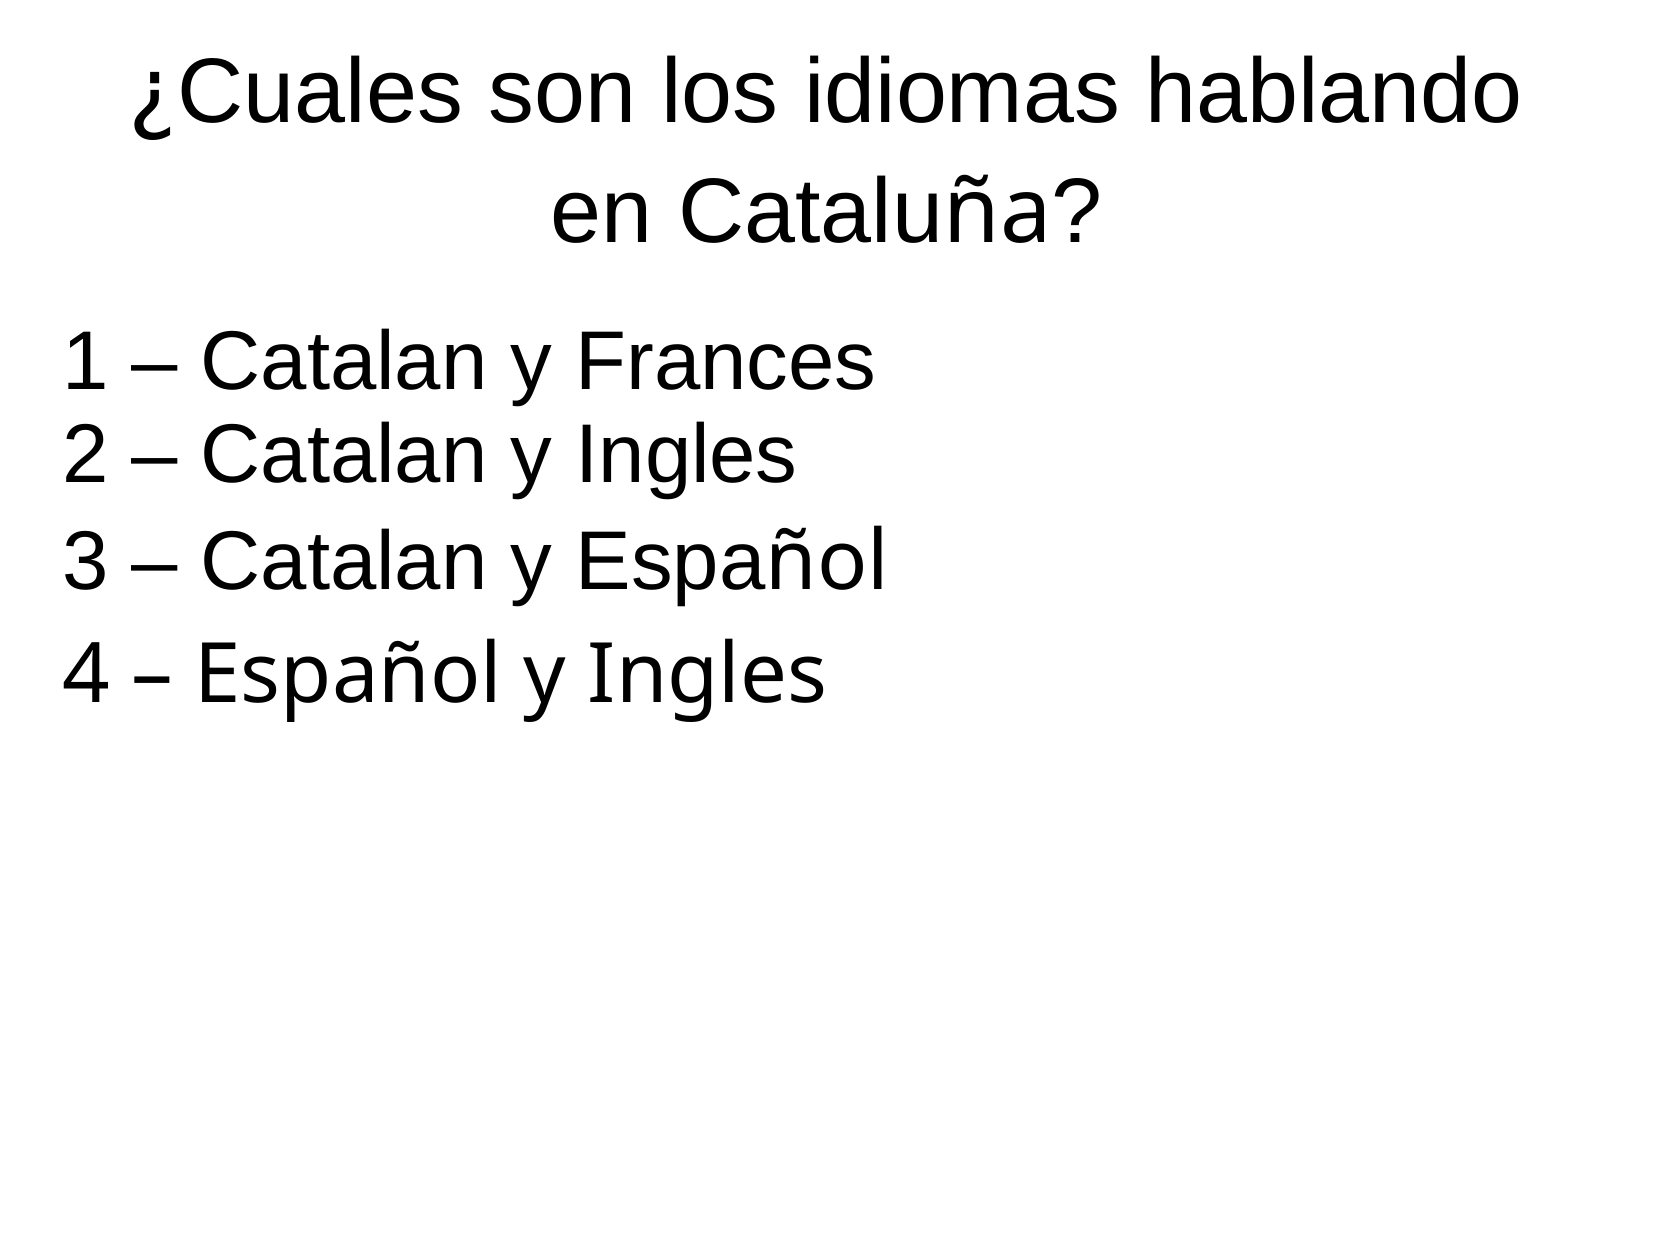

# ¿Cuales son los idiomas hablando en Cataluña?
1 – Catalan y Frances
2 – Catalan y Ingles
3 – Catalan y Español
4 – Español y Ingles